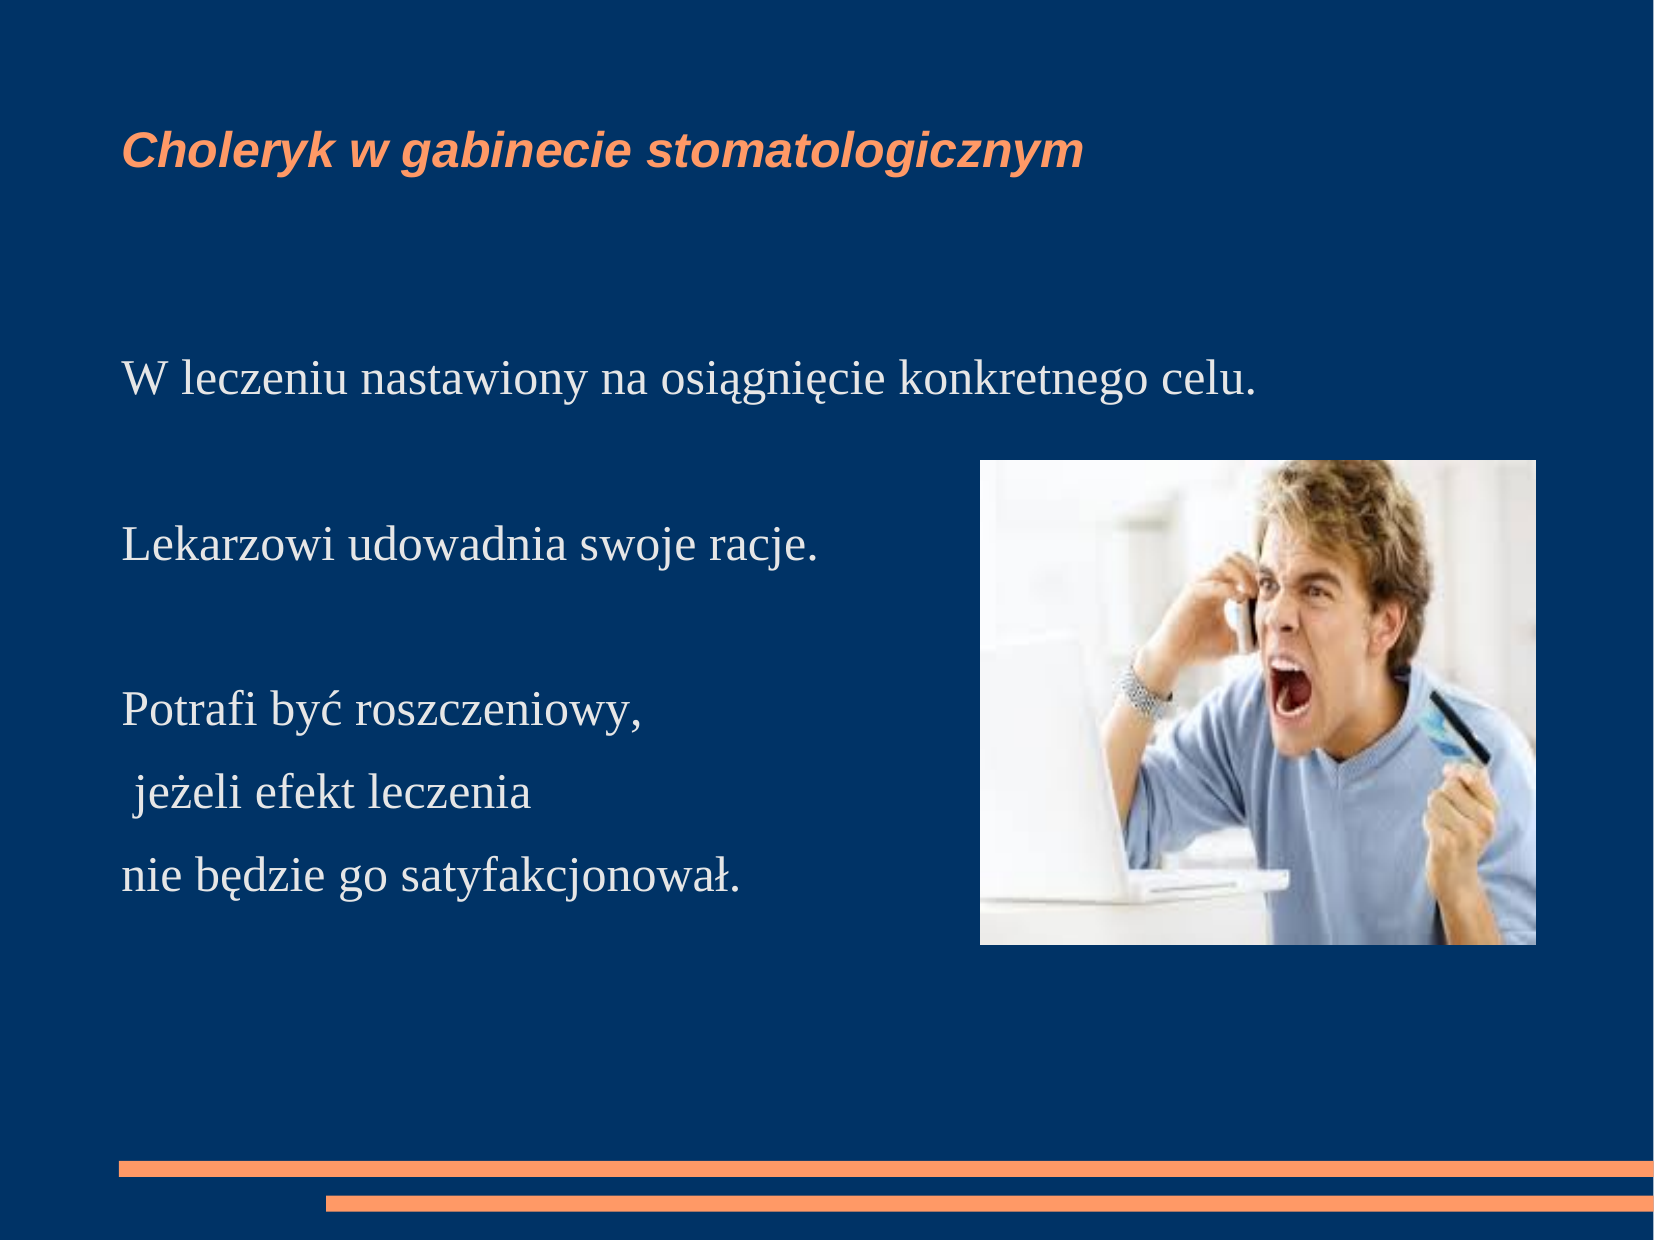

# Choleryk w gabinecie stomatologicznym
W leczeniu nastawiony na osiągnięcie konkretnego celu.
Lekarzowi udowadnia swoje racje.
Potrafi być roszczeniowy,
 jeżeli efekt leczenia
nie będzie go satyfakcjonował.